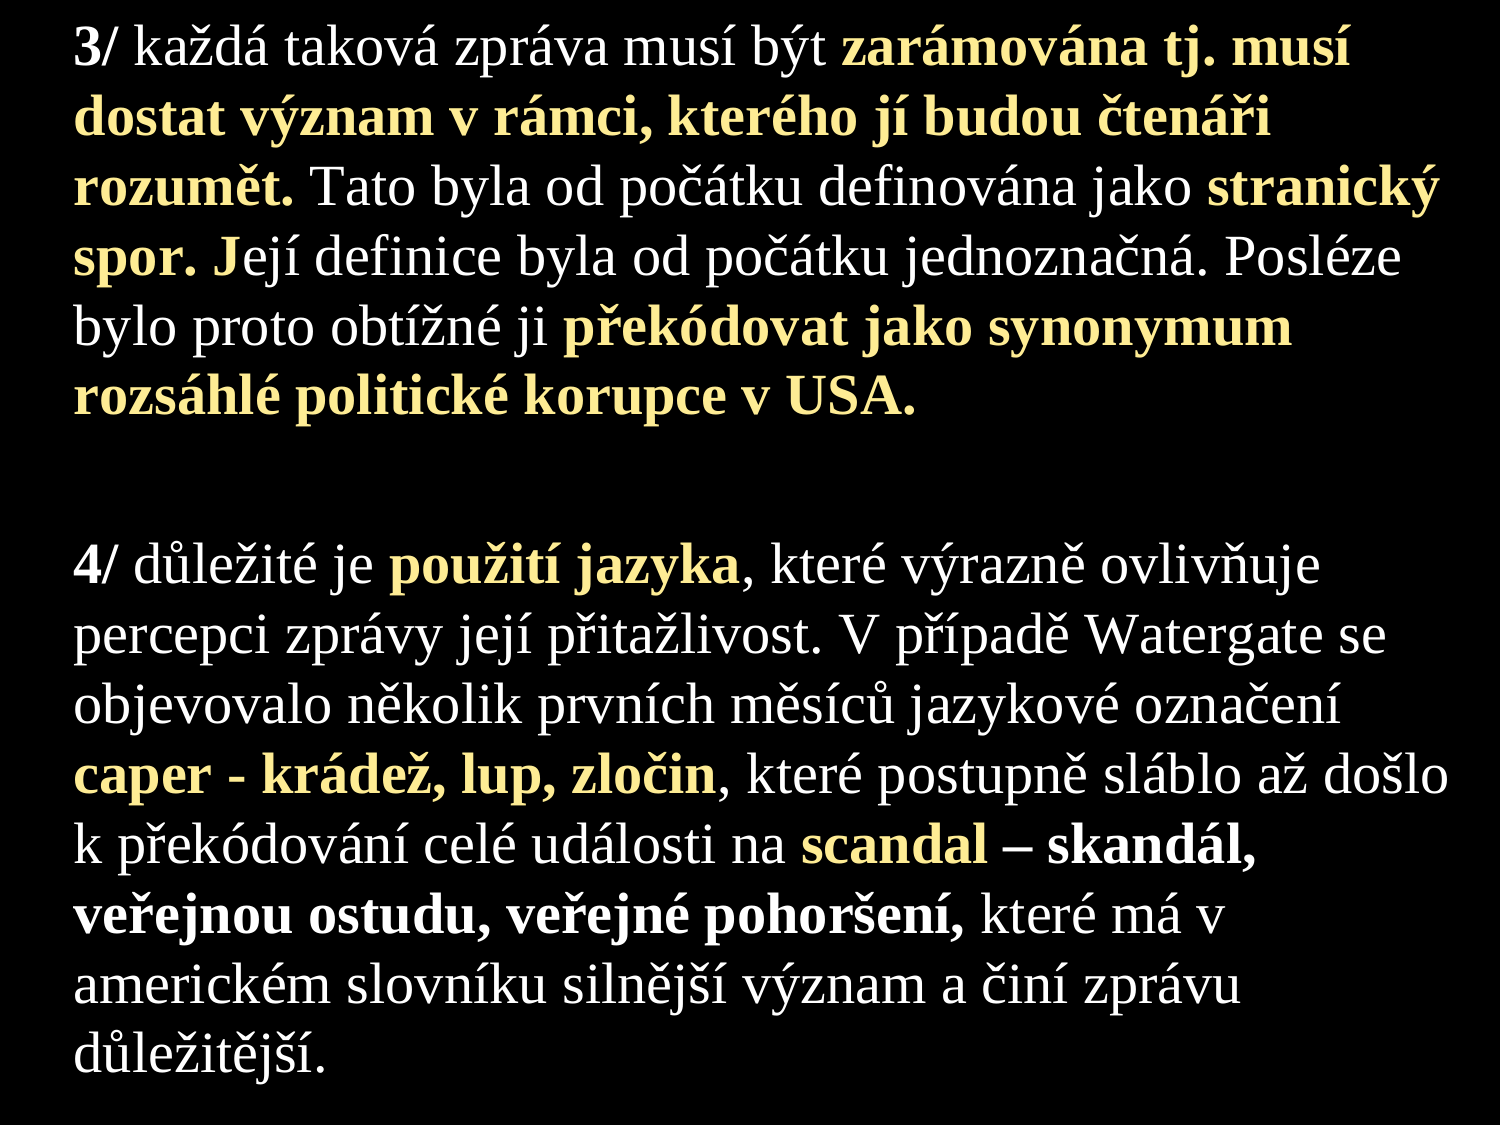

# 3/ každá taková zpráva musí být zarámována tj. musí dostat význam v rámci, kterého jí budou čtenáři rozumět. Tato byla od počátku definována jako stranický spor. Její definice byla od počátku jednoznačná. Posléze bylo proto obtížné ji překódovat jako synonymum rozsáhlé politické korupce v USA.
4/ důležité je použití jazyka, které výrazně ovlivňuje percepci zprávy její přitažlivost. V případě Watergate se objevovalo několik prvních měsíců jazykové označení caper - krádež, lup, zločin, které postupně sláblo až došlo k překódování celé události na scandal – skandál, veřejnou ostudu, veřejné pohoršení, které má v americkém slovníku silnější význam a činí zprávu důležitější.